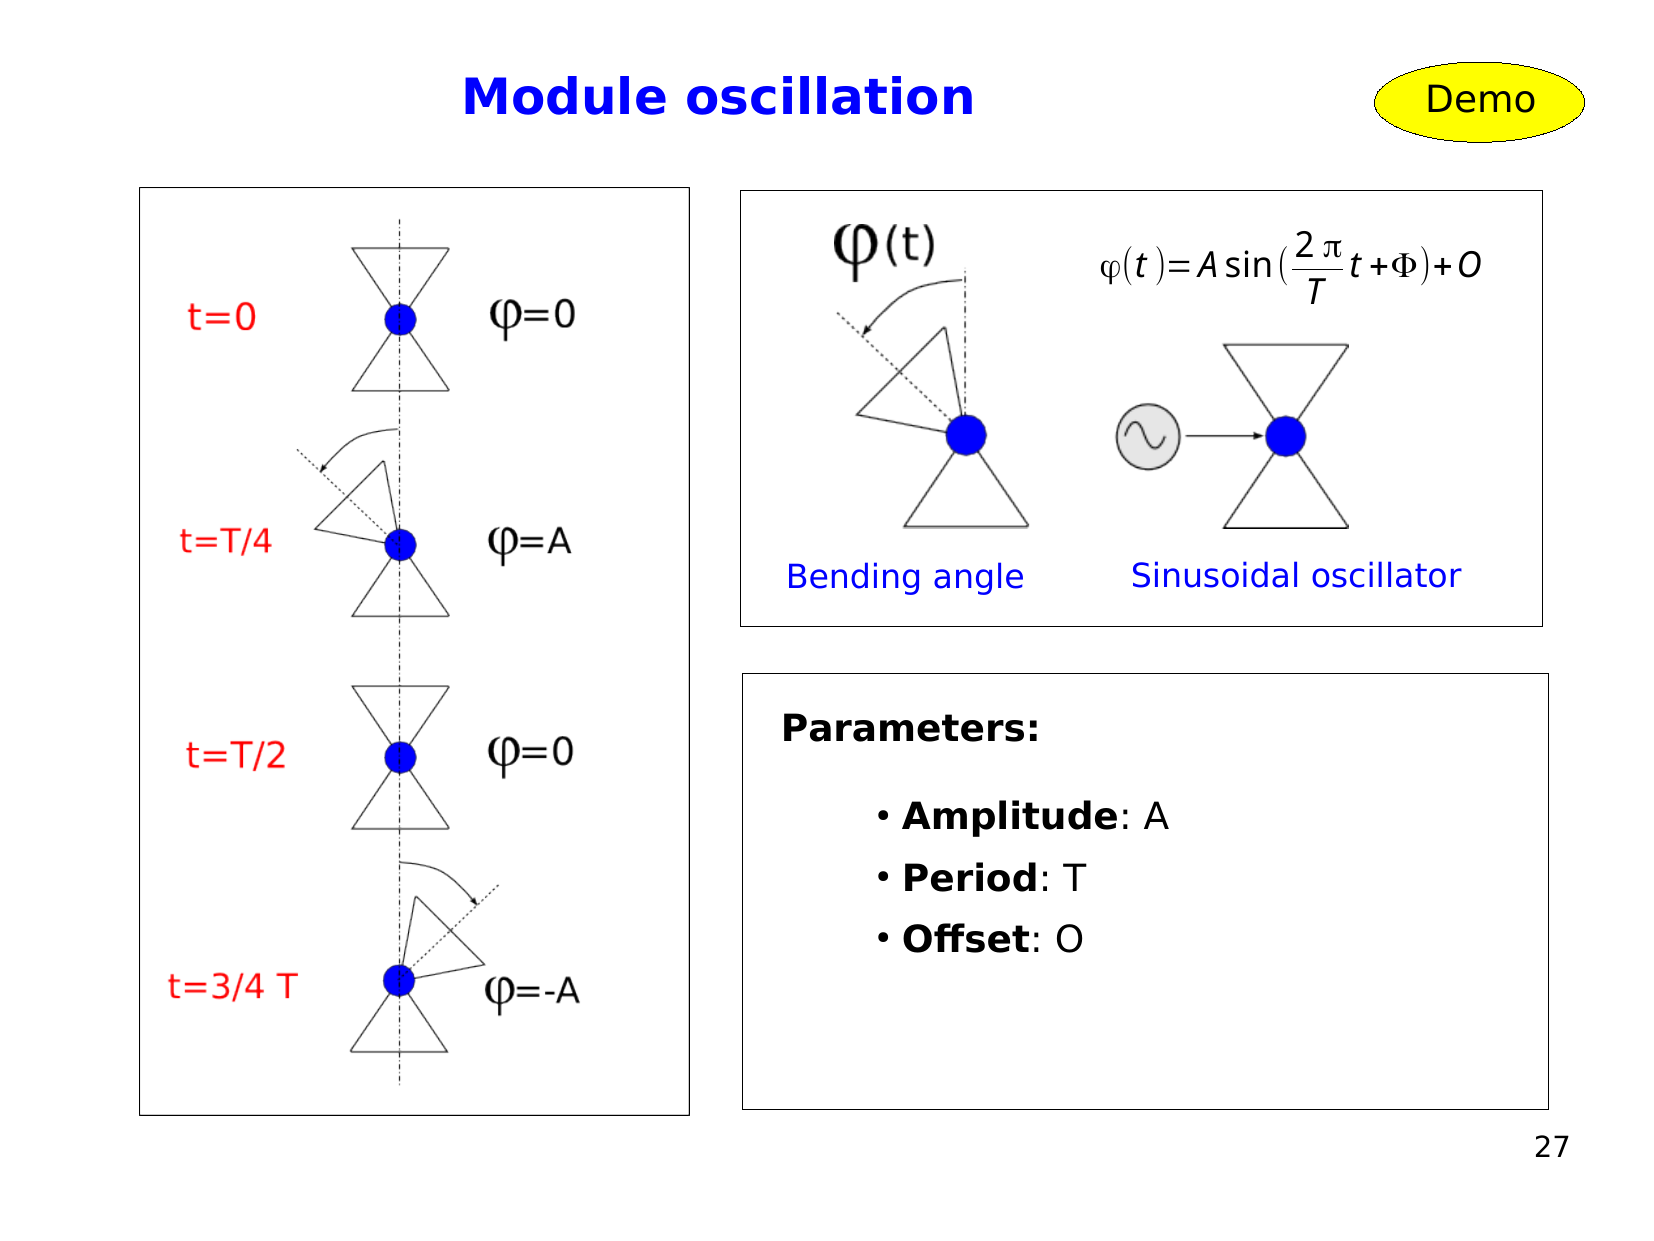

Module oscillation
Demo
Sinusoidal oscillator
Bending angle
Parameters:
 Amplitude: A
 Period: T
 Offset: O
27